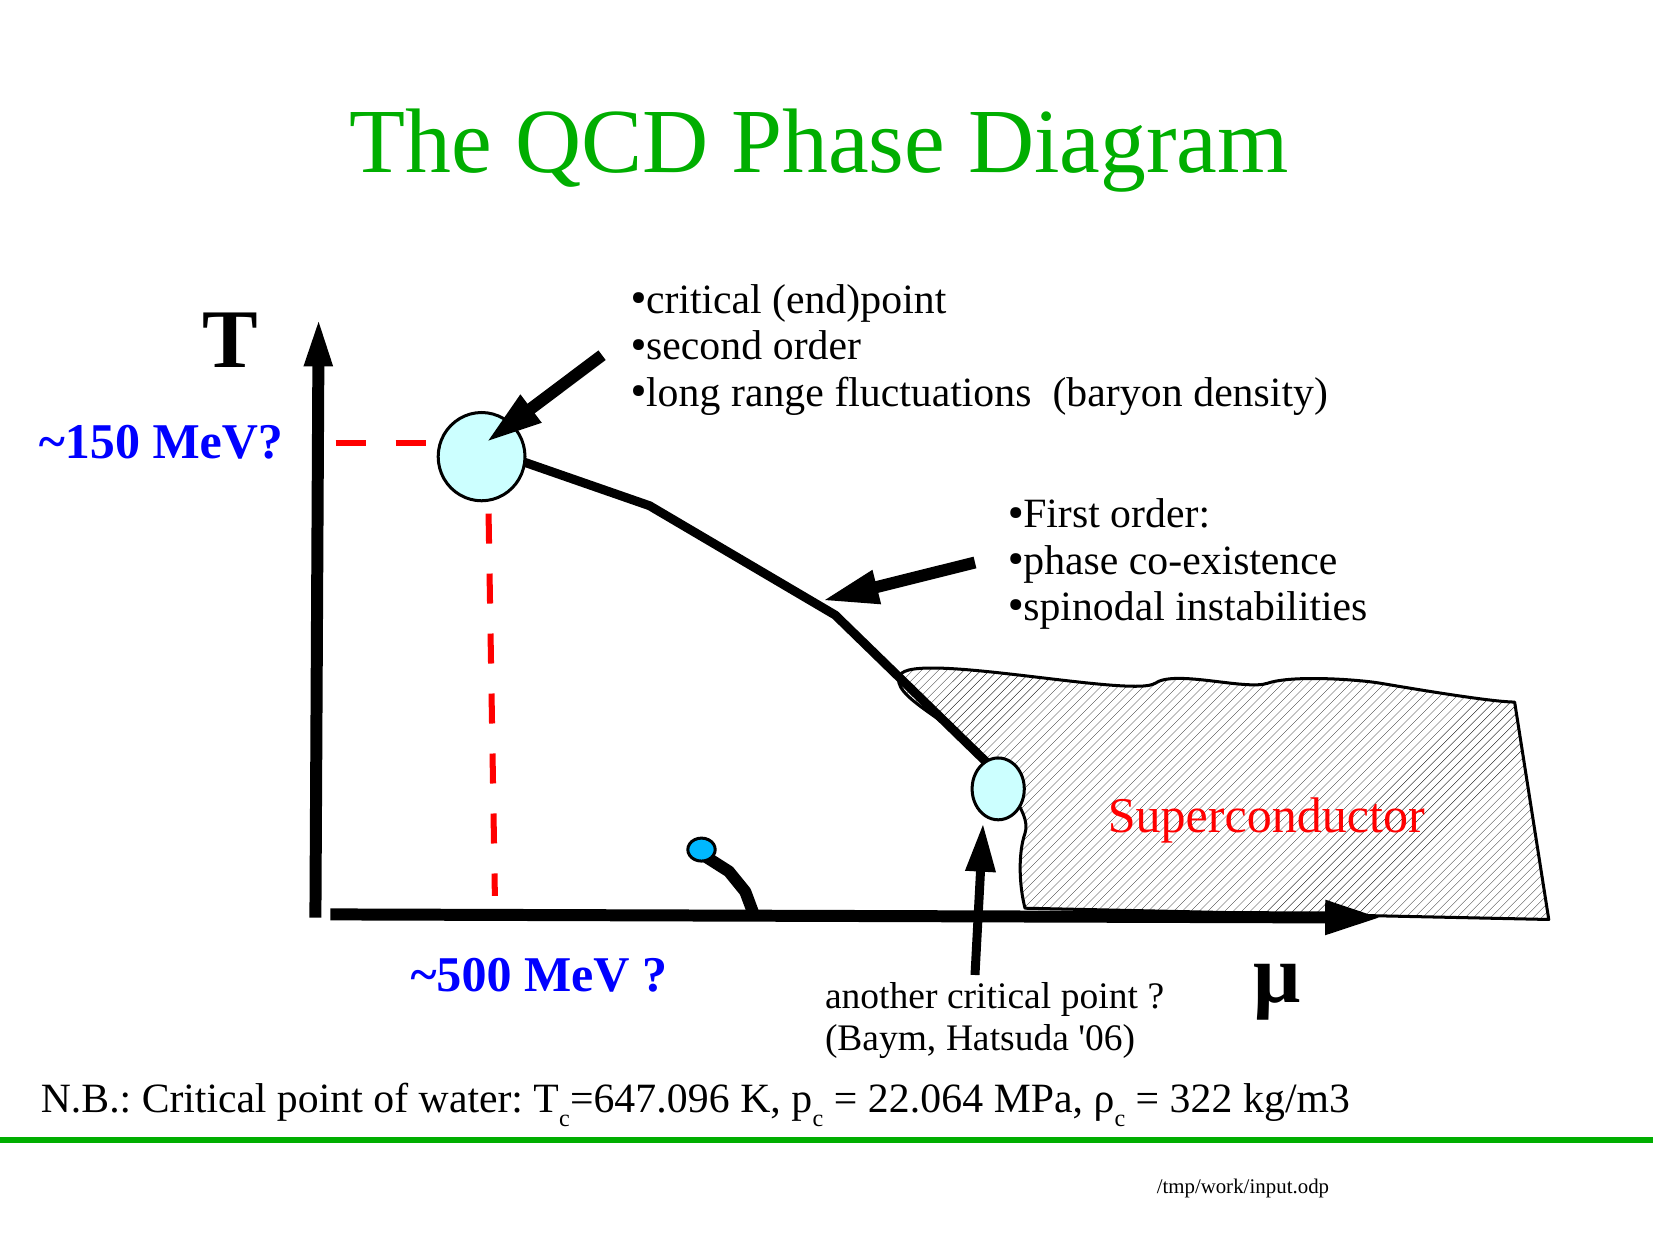

# The QCD Phase Diagram
critical (end)point
second order
long range fluctuations (baryon density)
T
~150 MeV?
First order:
phase co-existence
spinodal instabilities
Superconductor
μ
~500 MeV ?
another critical point ?
(Baym, Hatsuda '06)
N.B.: Critical point of water: Tc=647.096 K, pc = 22.064 MPa, ρc = 322 kg/m3